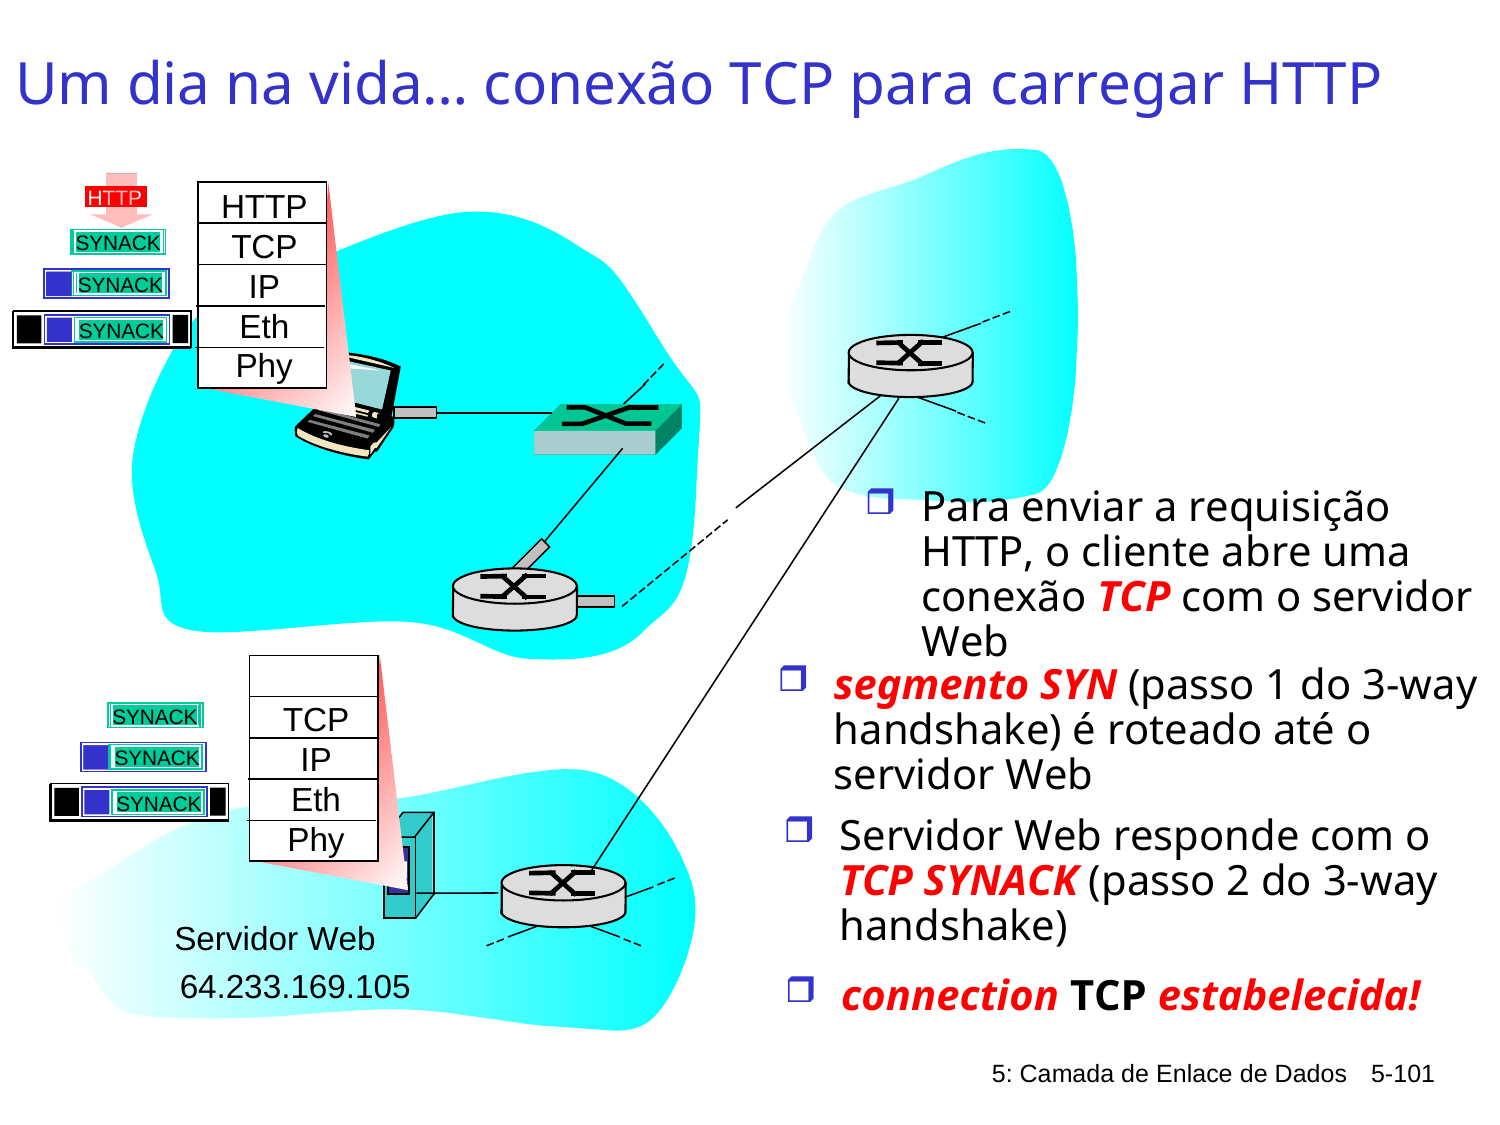

# Um dia na vida… conexão TCP para carregar HTTP
HTTP
HTTP
TCP
IP
Eth
Phy
SYNACK
SYNACK
SYNACK
SYN
SYN
SYN
SYN
Para enviar a requisição HTTP, o cliente abre uma conexão TCP com o servidor Web
TCP
IP
Eth
Phy
segmento SYN (passo 1 do 3-way handshake) é roteado até o servidor Web
SYNACK
SYNACK
SYNACK
SYN
SYN
SYN
SYNACK
Servidor Web responde com o TCP SYNACK (passo 2 do 3-way handshake)
Servidor Web
64.233.169.105
connection TCP estabelecida!
5: Camada de Enlace de Dados